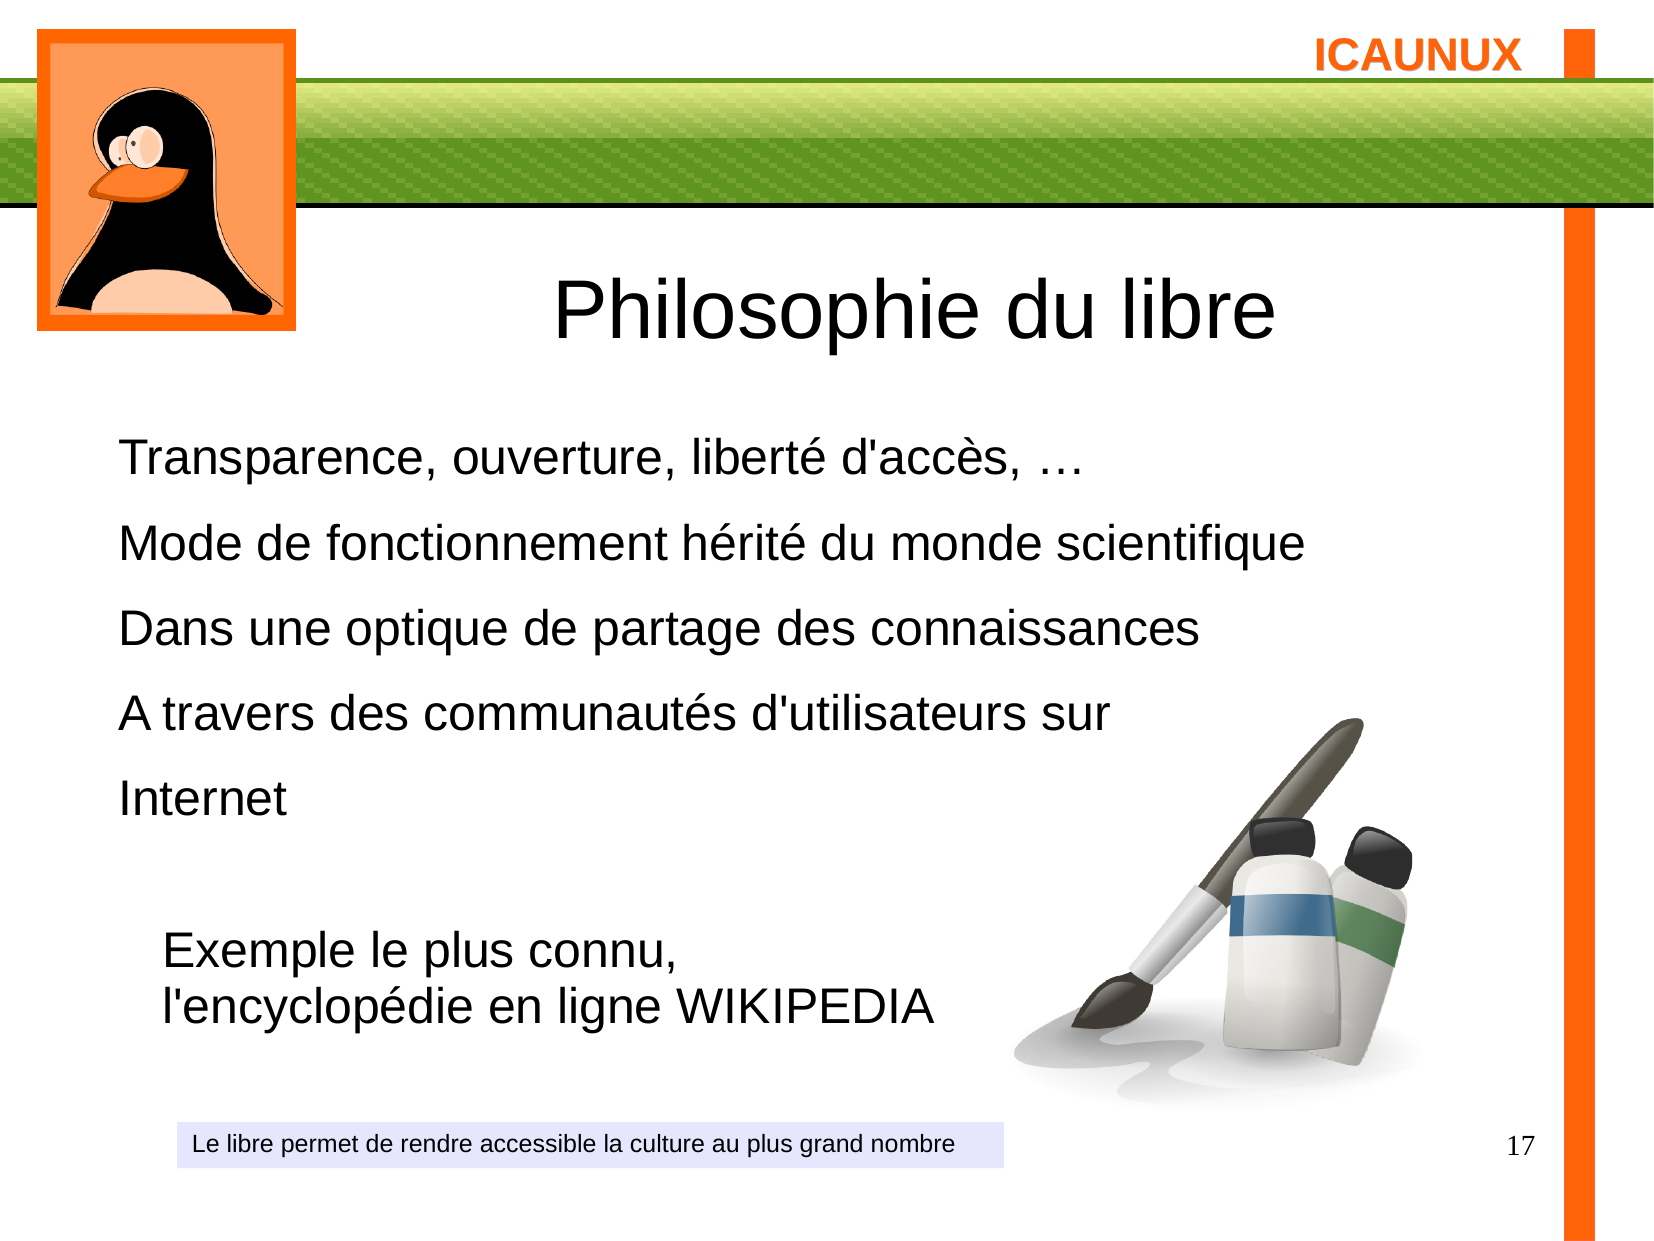

# Philosophie du libre
Transparence, ouverture, liberté d'accès, …
Mode de fonctionnement hérité du monde scientifique
Dans une optique de partage des connaissances
A travers des communautés d'utilisateurs sur
Internet
Exemple le plus connu, l'encyclopédie en ligne WIKIPEDIA
Le libre permet de rendre accessible la culture au plus grand nombre
17